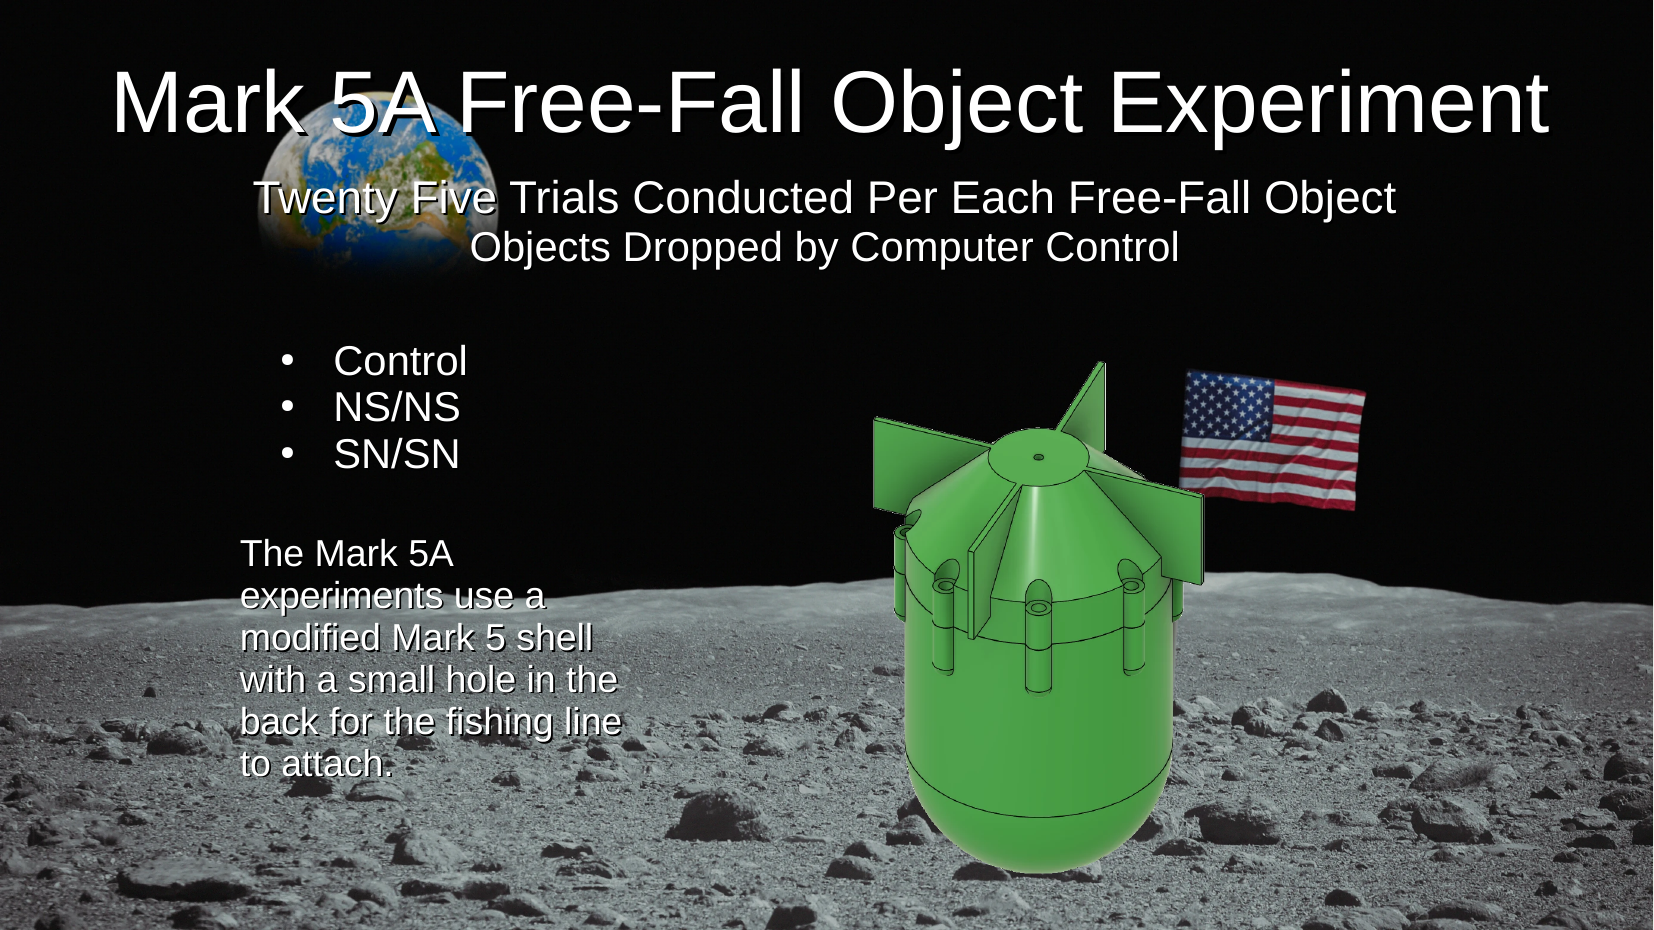

# Mark 5A Free-Fall Object Experiment
Twenty Five Trials Conducted Per Each Free-Fall Object
Objects Dropped by Computer Control
Control
NS/NS
SN/SN
The Mark 5A experiments use a modified Mark 5 shell with a small hole in the back for the fishing line to attach.